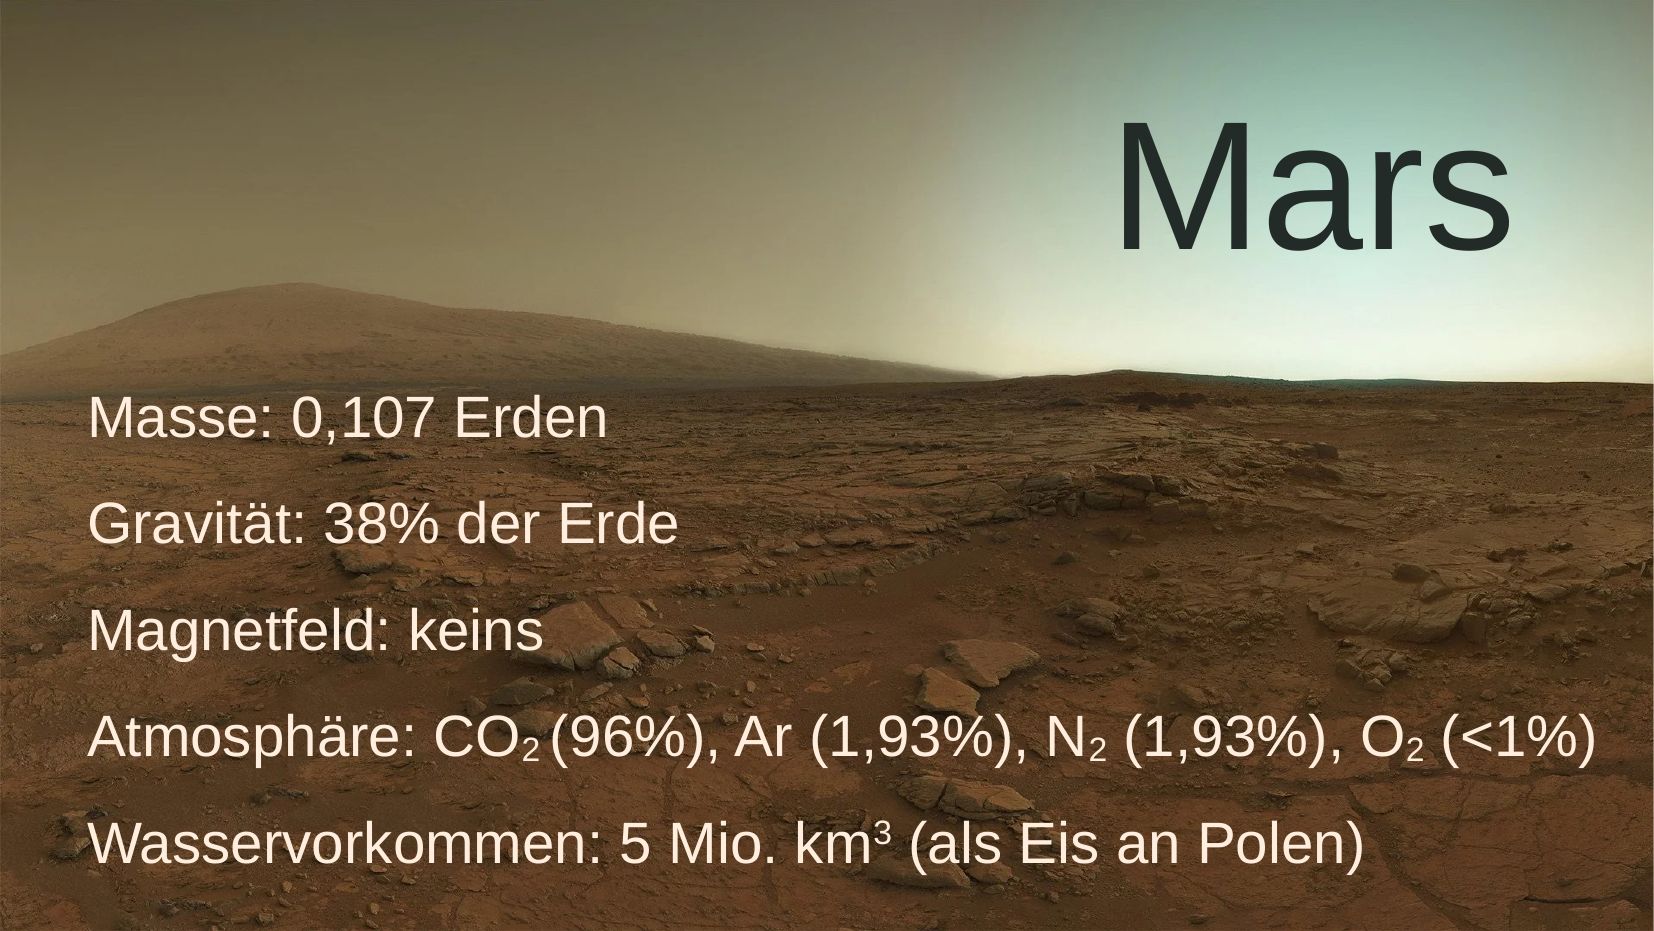

# Mars
Masse: 0,107 Erden
Gravität: 38% der Erde
Magnetfeld: keins
Atmosphäre: CO2 (96%), Ar (1,93%), N2 (1,93%), O2 (<1%)
Wasservorkommen: 5 Mio. km3 (als Eis an Polen)